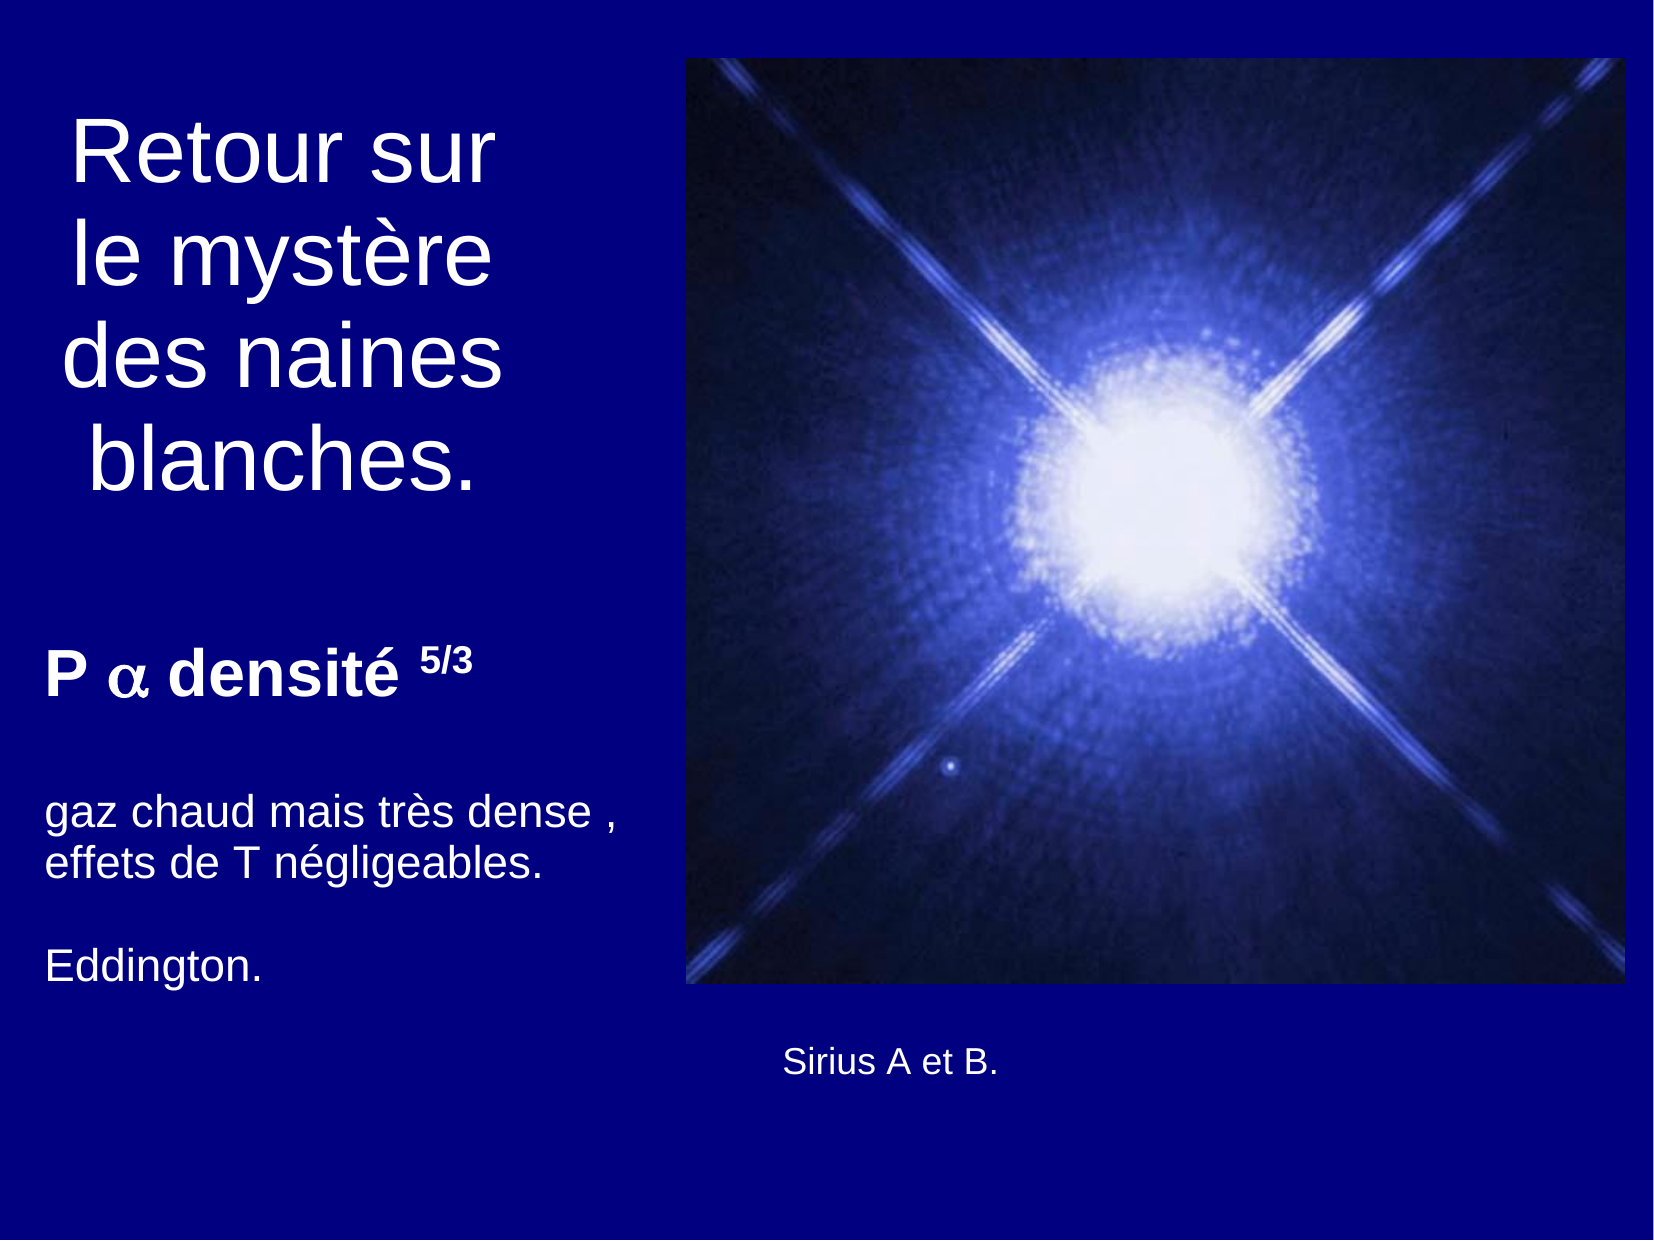

# Retour sur le mystère des naines blanches.
P a densité 5/3
gaz chaud mais très dense ,
effets de T négligeables.
Eddington.
Sirius A et B.